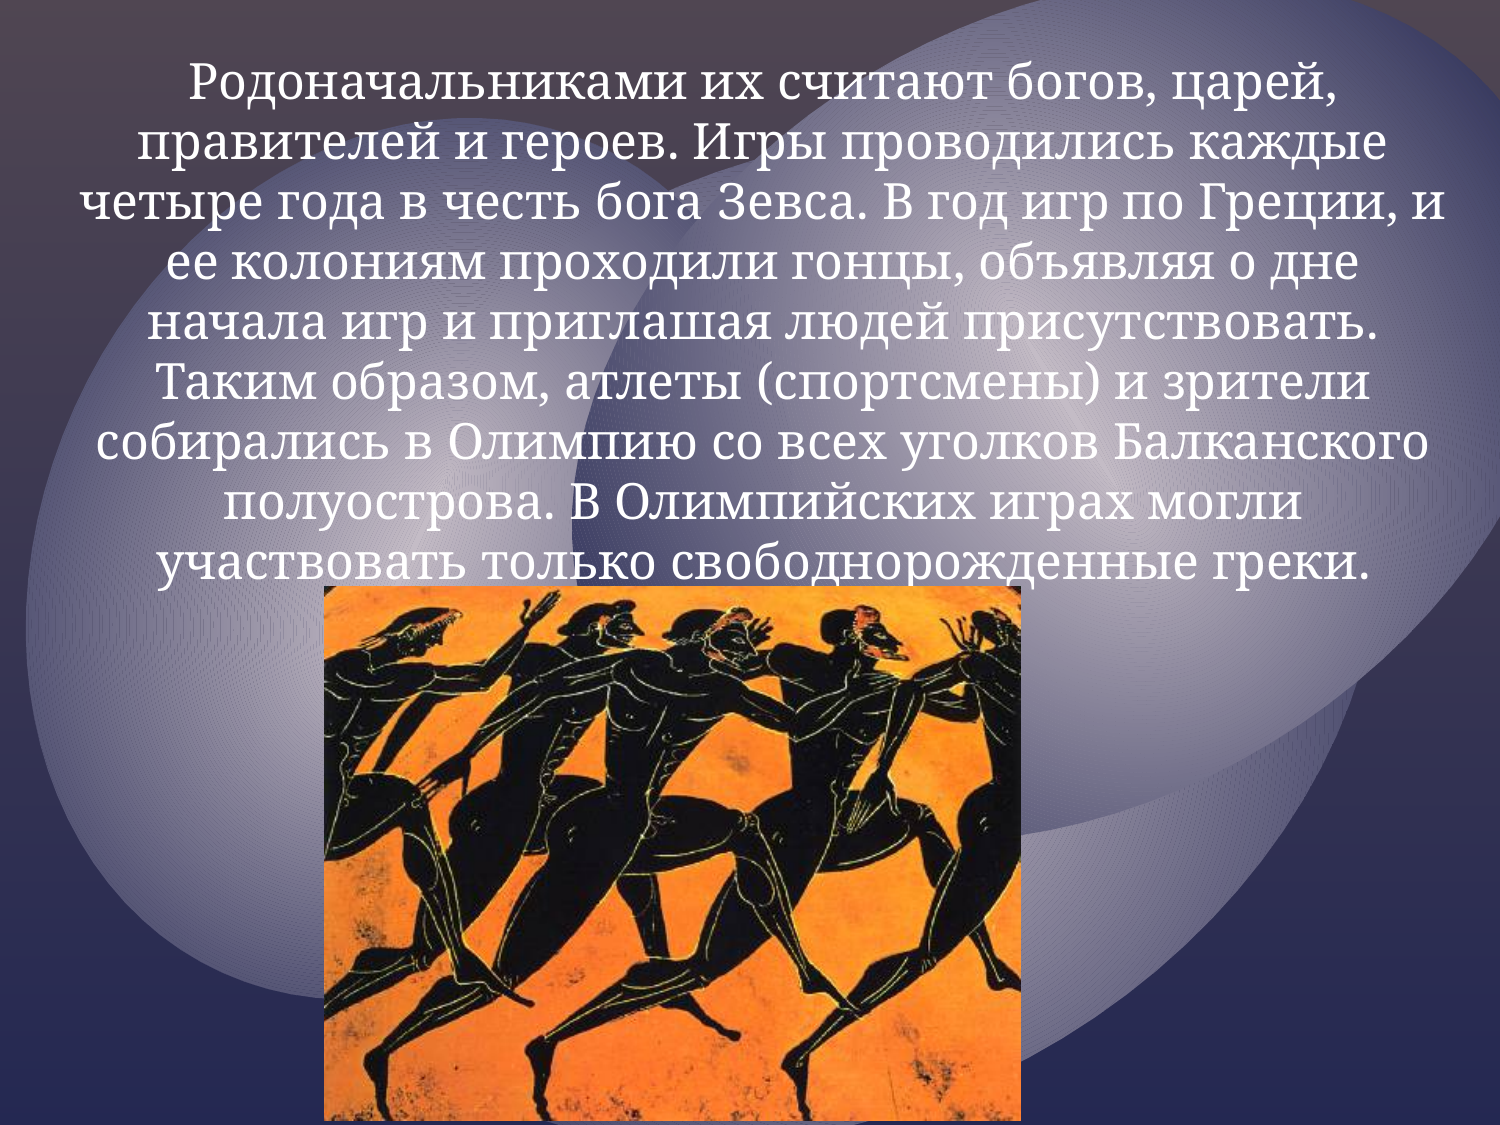

# Родоначальниками их считают богов, царей, правителей и героев. Игры проводились каждые четыре года в честь бога Зевса. В год игр по Греции, и ее колониям проходили гонцы, объявляя о дне начала игр и приглашая людей присутствовать. Таким образом, атлеты (спортсмены) и зрители собирались в Олимпию со всех уголков Балканского полуострова. В Олимпийских играх могли участвовать только свободнорожденные греки.